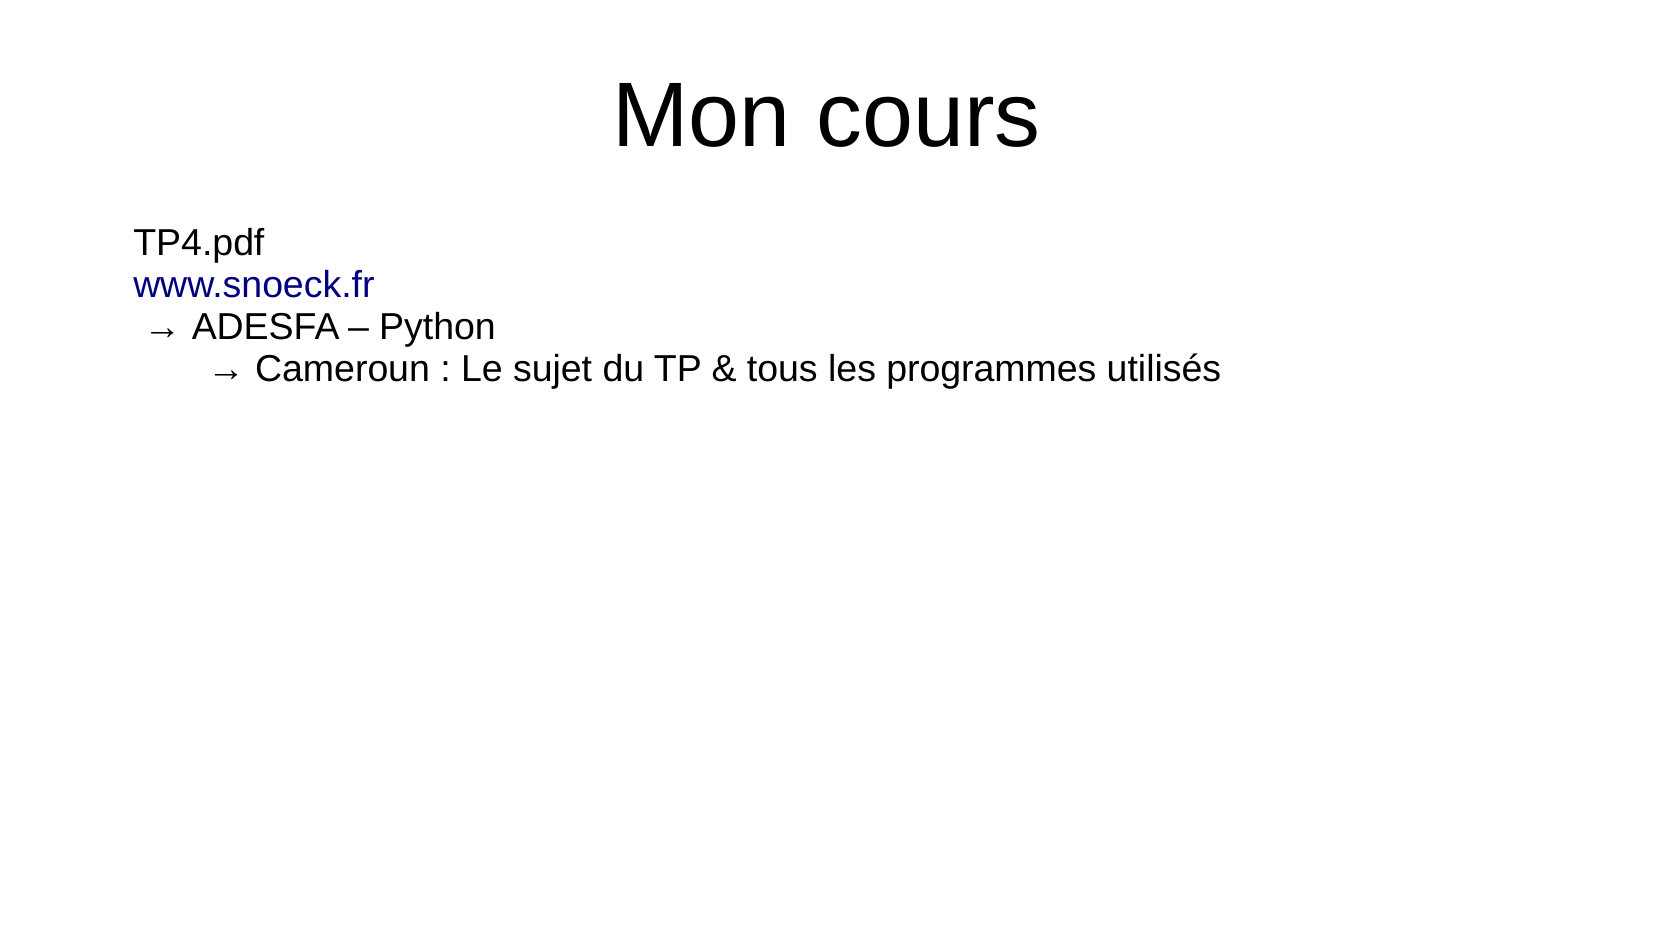

# Mon cours
TP4.pdf
www.snoeck.fr
 → ADESFA – Python
	→ Cameroun : Le sujet du TP & tous les programmes utilisés